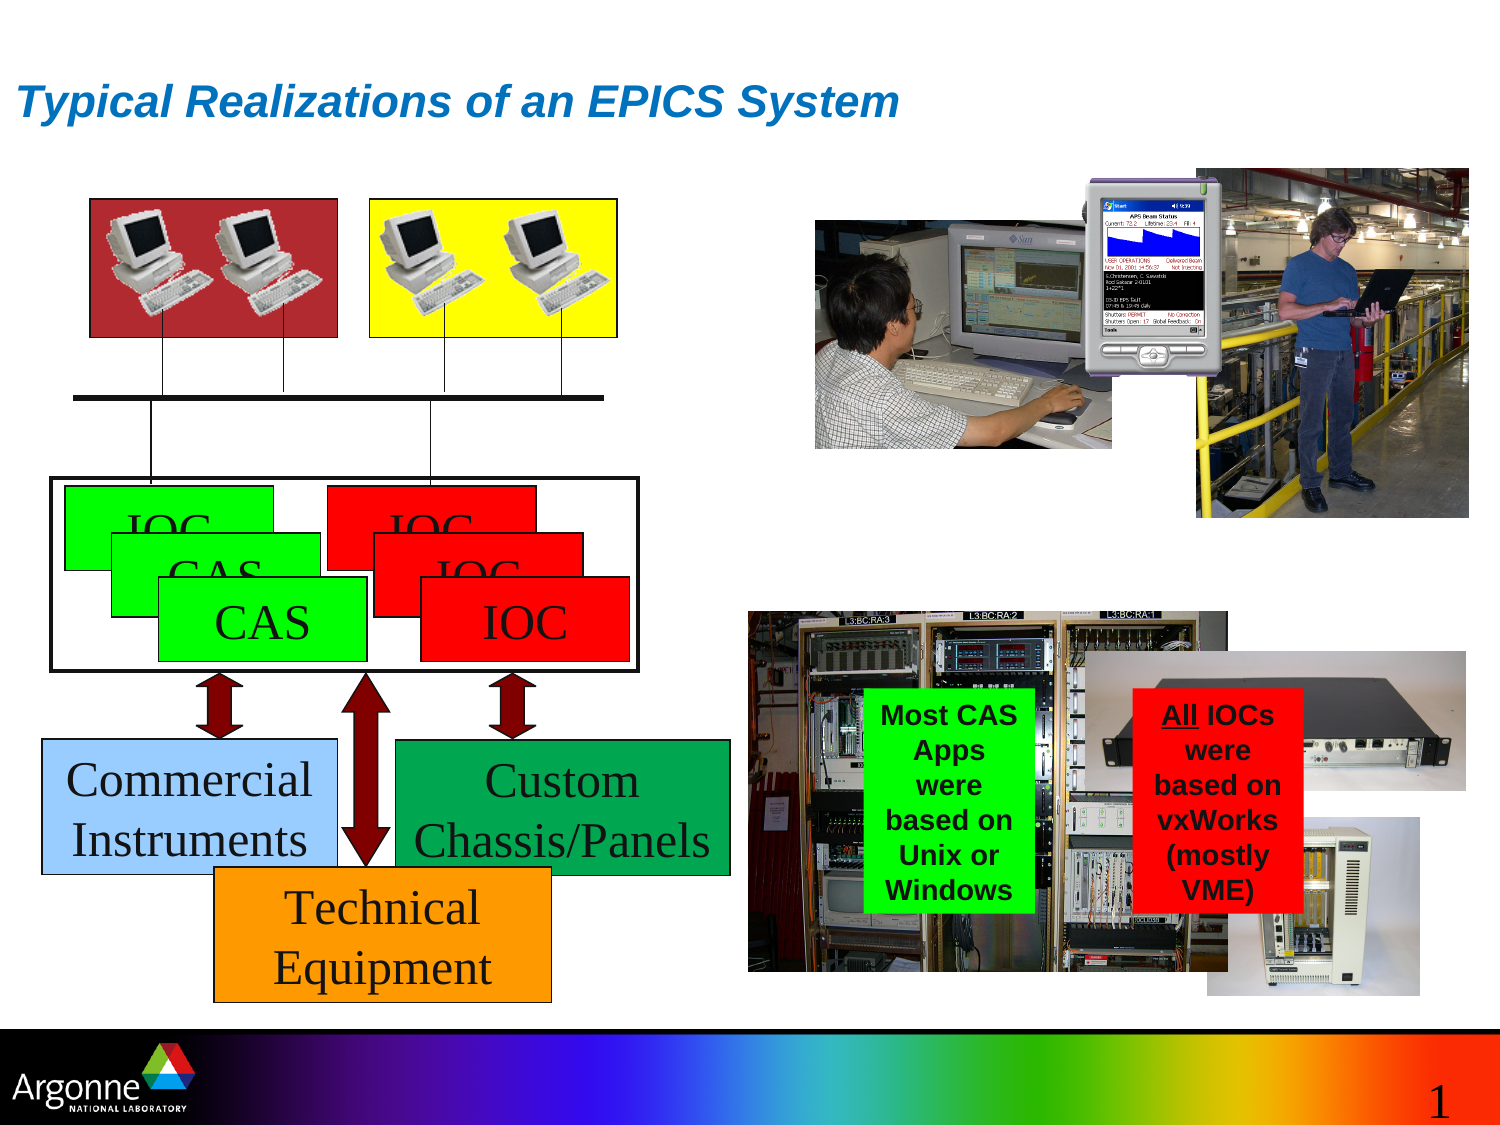

# Typical Realizations of an EPICS System
IOC
CAS
CAS
IOC
IOC
IOC
Most CAS Apps were based on Unix or Windows
All IOCs were based on vxWorks (mostly VME)
Commercial Instruments
Custom Chassis/Panels
Technical Equipment
15